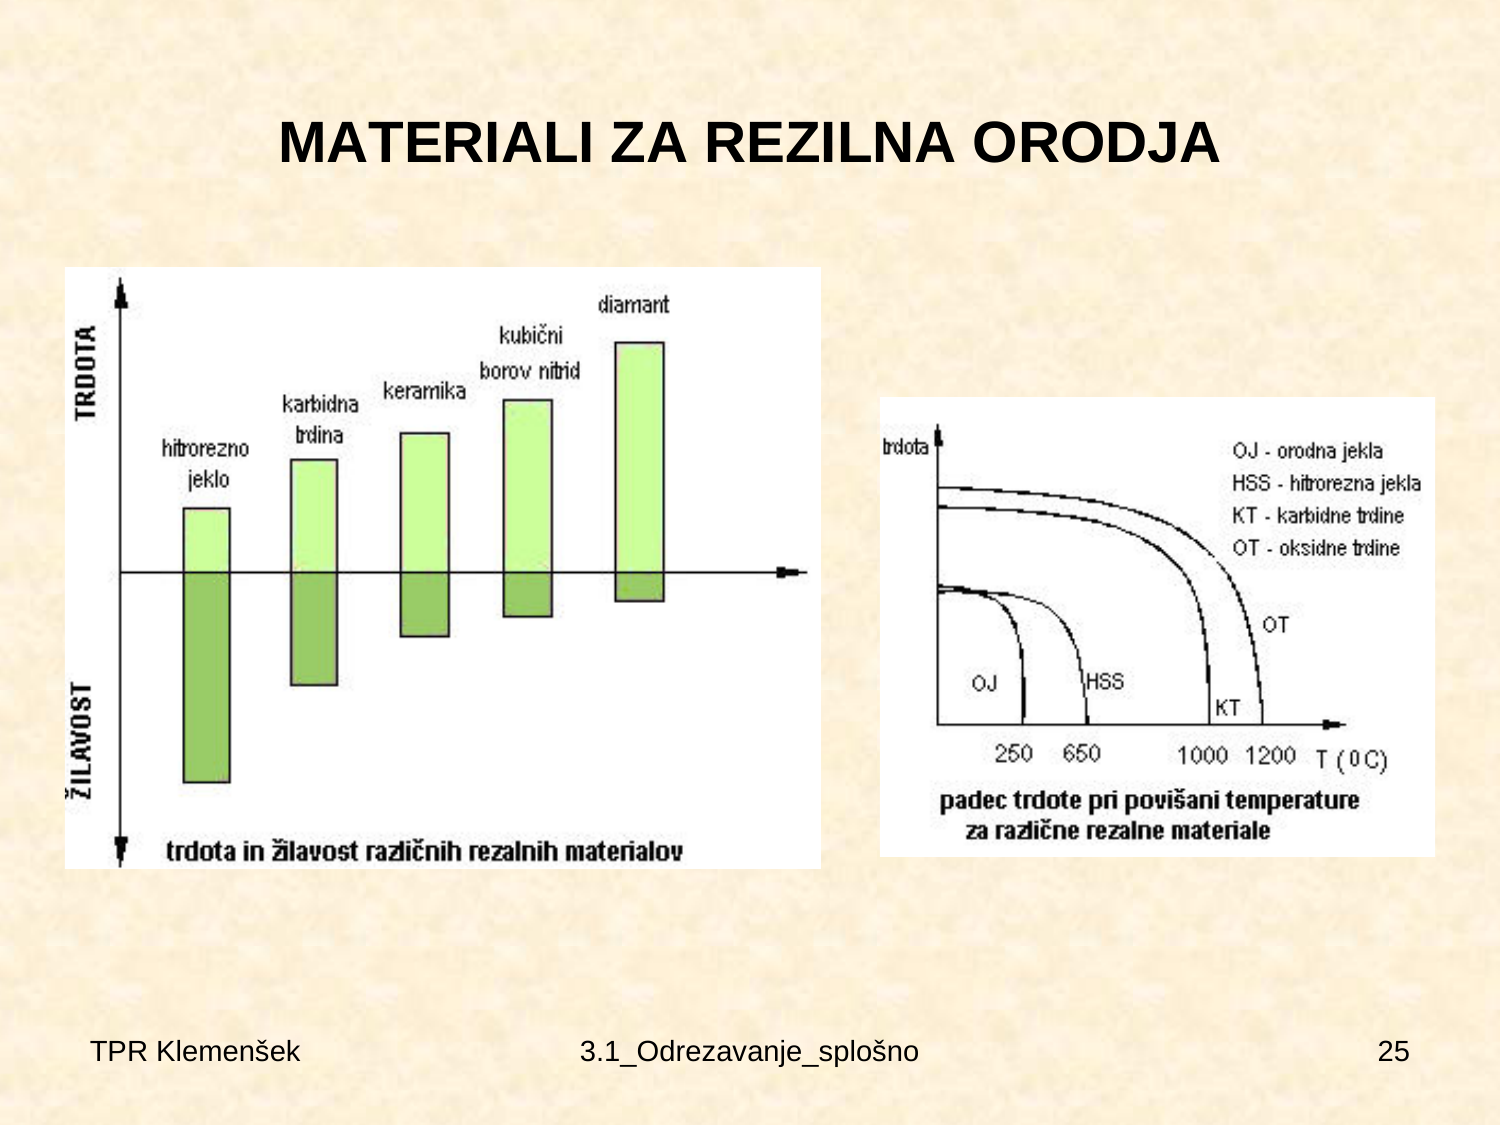

# MATERIALI ZA REZILNA ORODJA
TPR Klemenšek
3.1_Odrezavanje_splošno
24